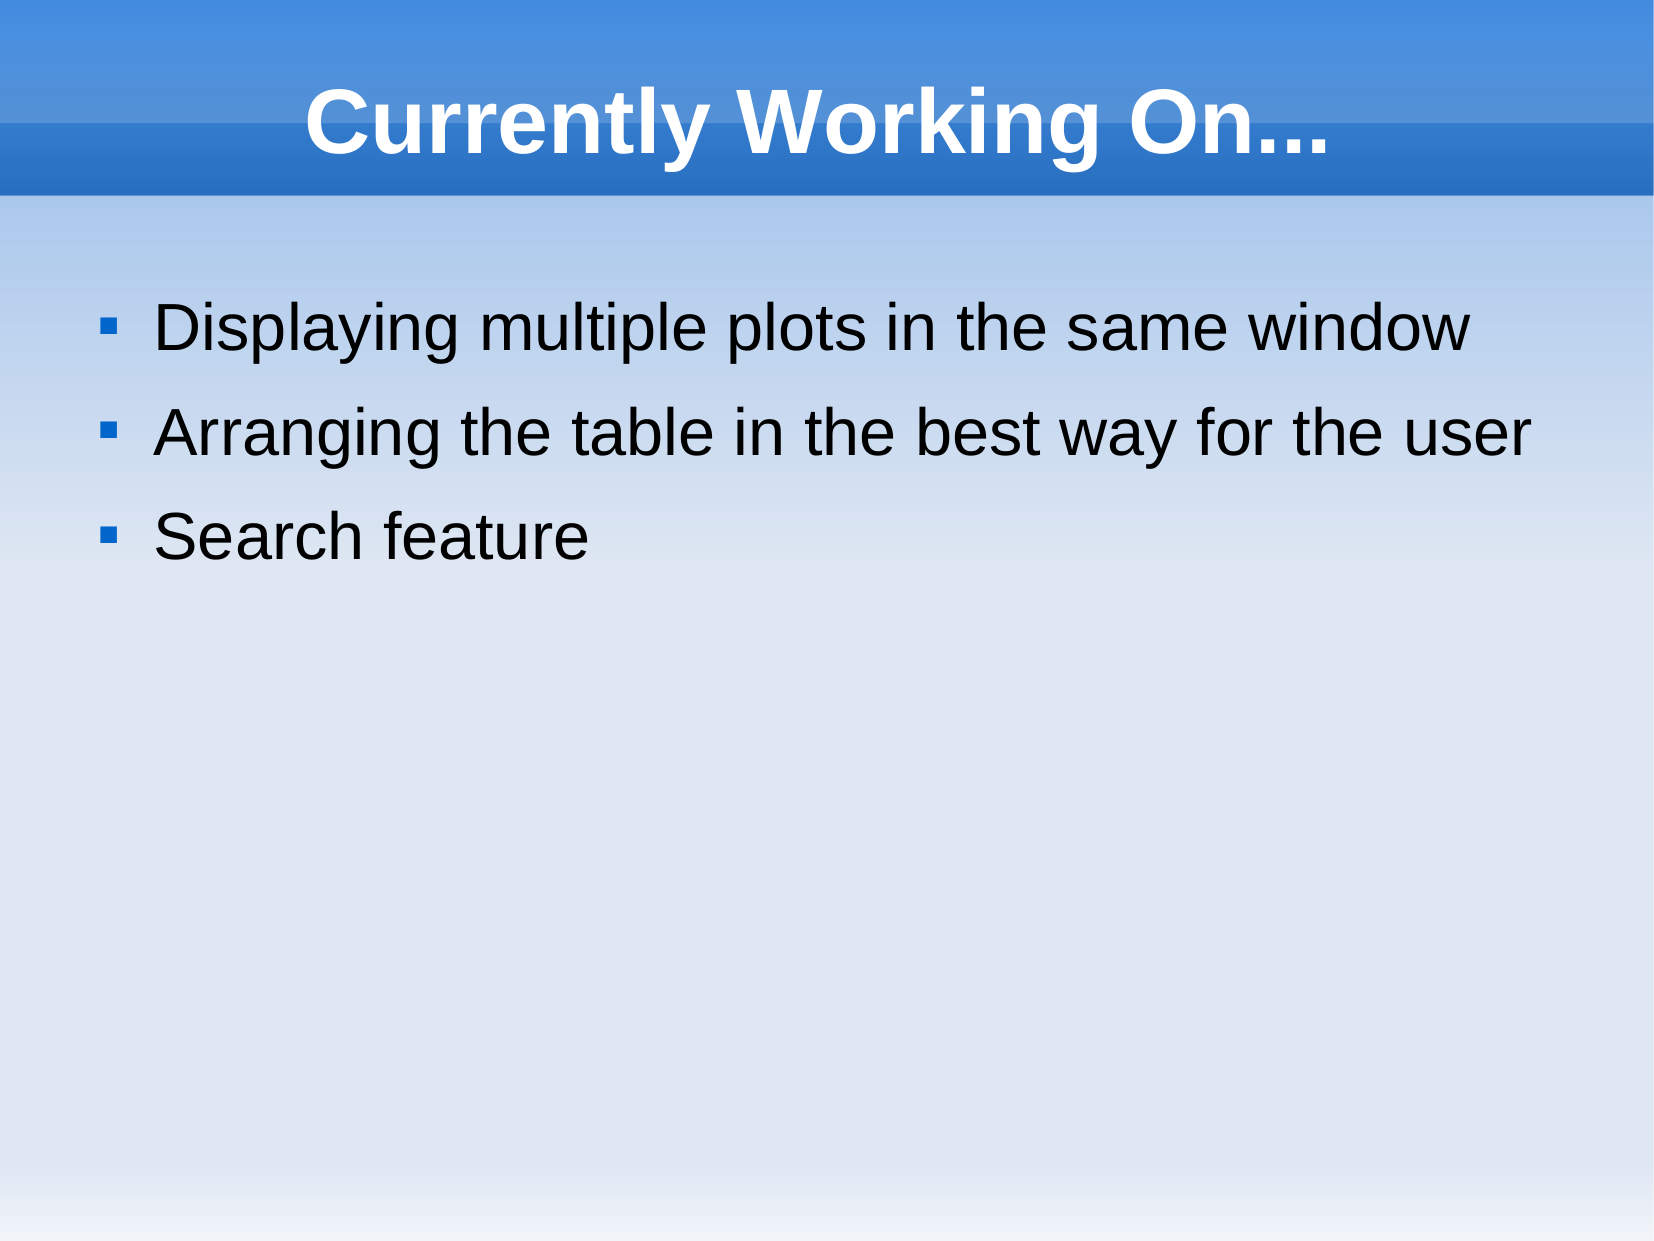

# Currently Working On...
Displaying multiple plots in the same window
Arranging the table in the best way for the user
Search feature